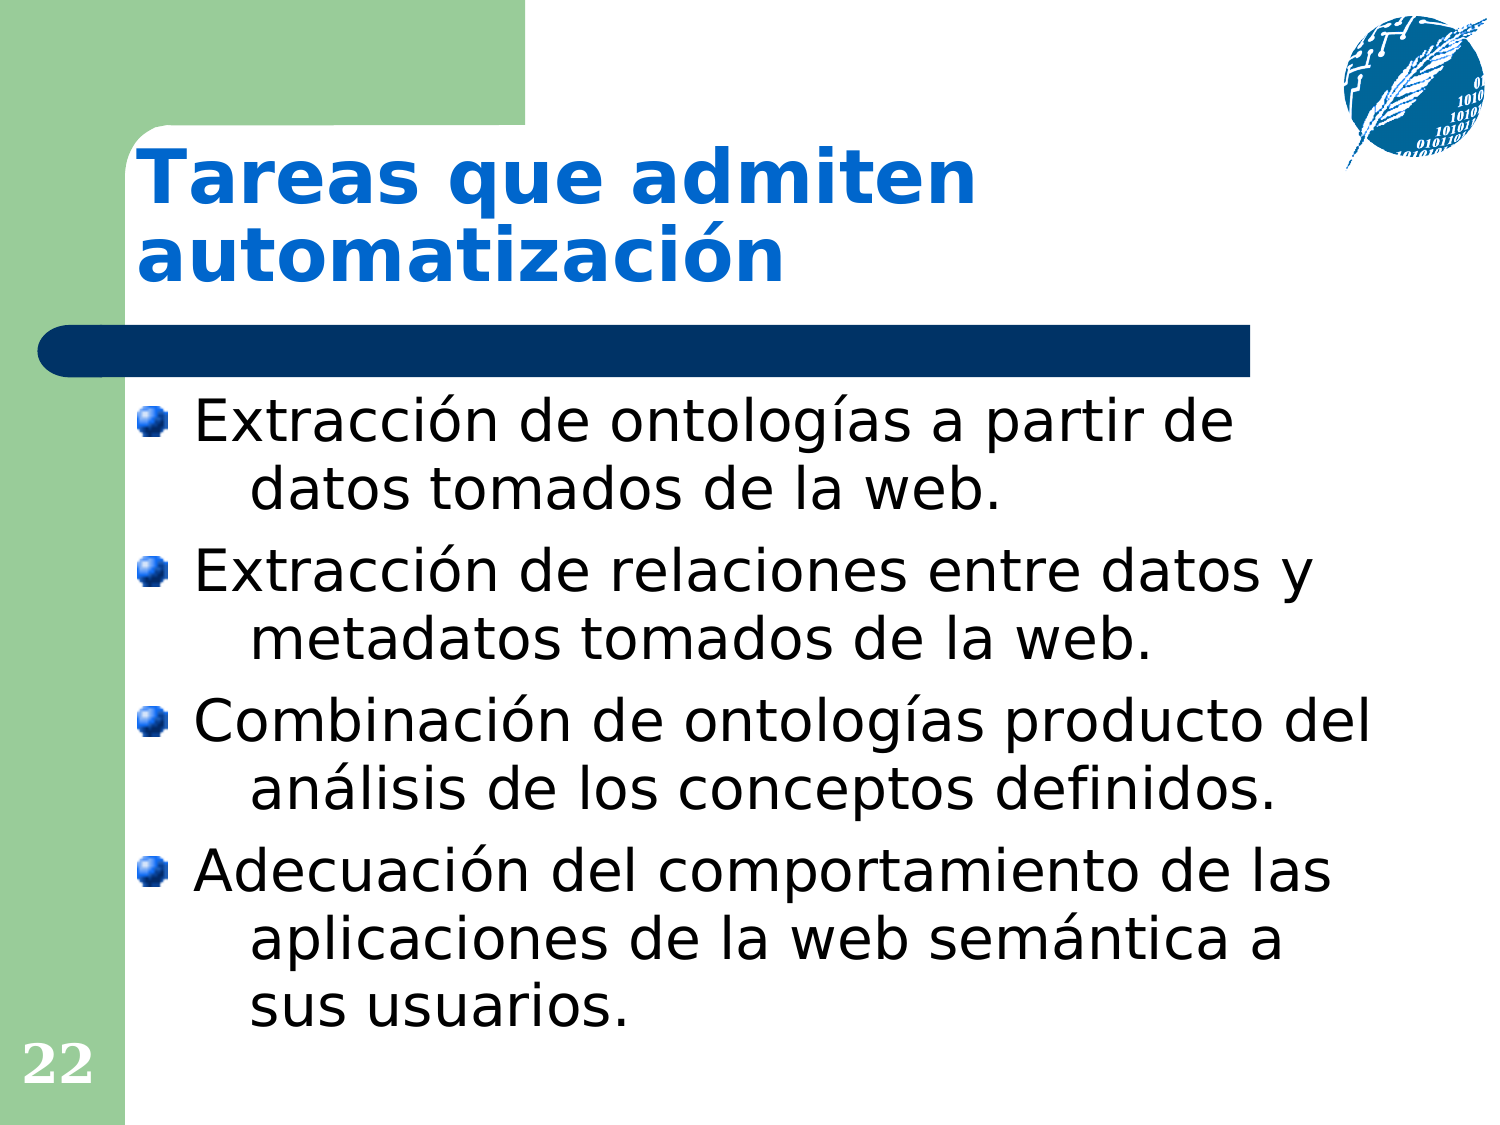

# Tareas que admiten automatización
Extracción de ontologías a partir de datos tomados de la web.
Extracción de relaciones entre datos y metadatos tomados de la web.
Combinación de ontologías producto del análisis de los conceptos definidos.
Adecuación del comportamiento de las aplicaciones de la web semántica a sus usuarios.
22